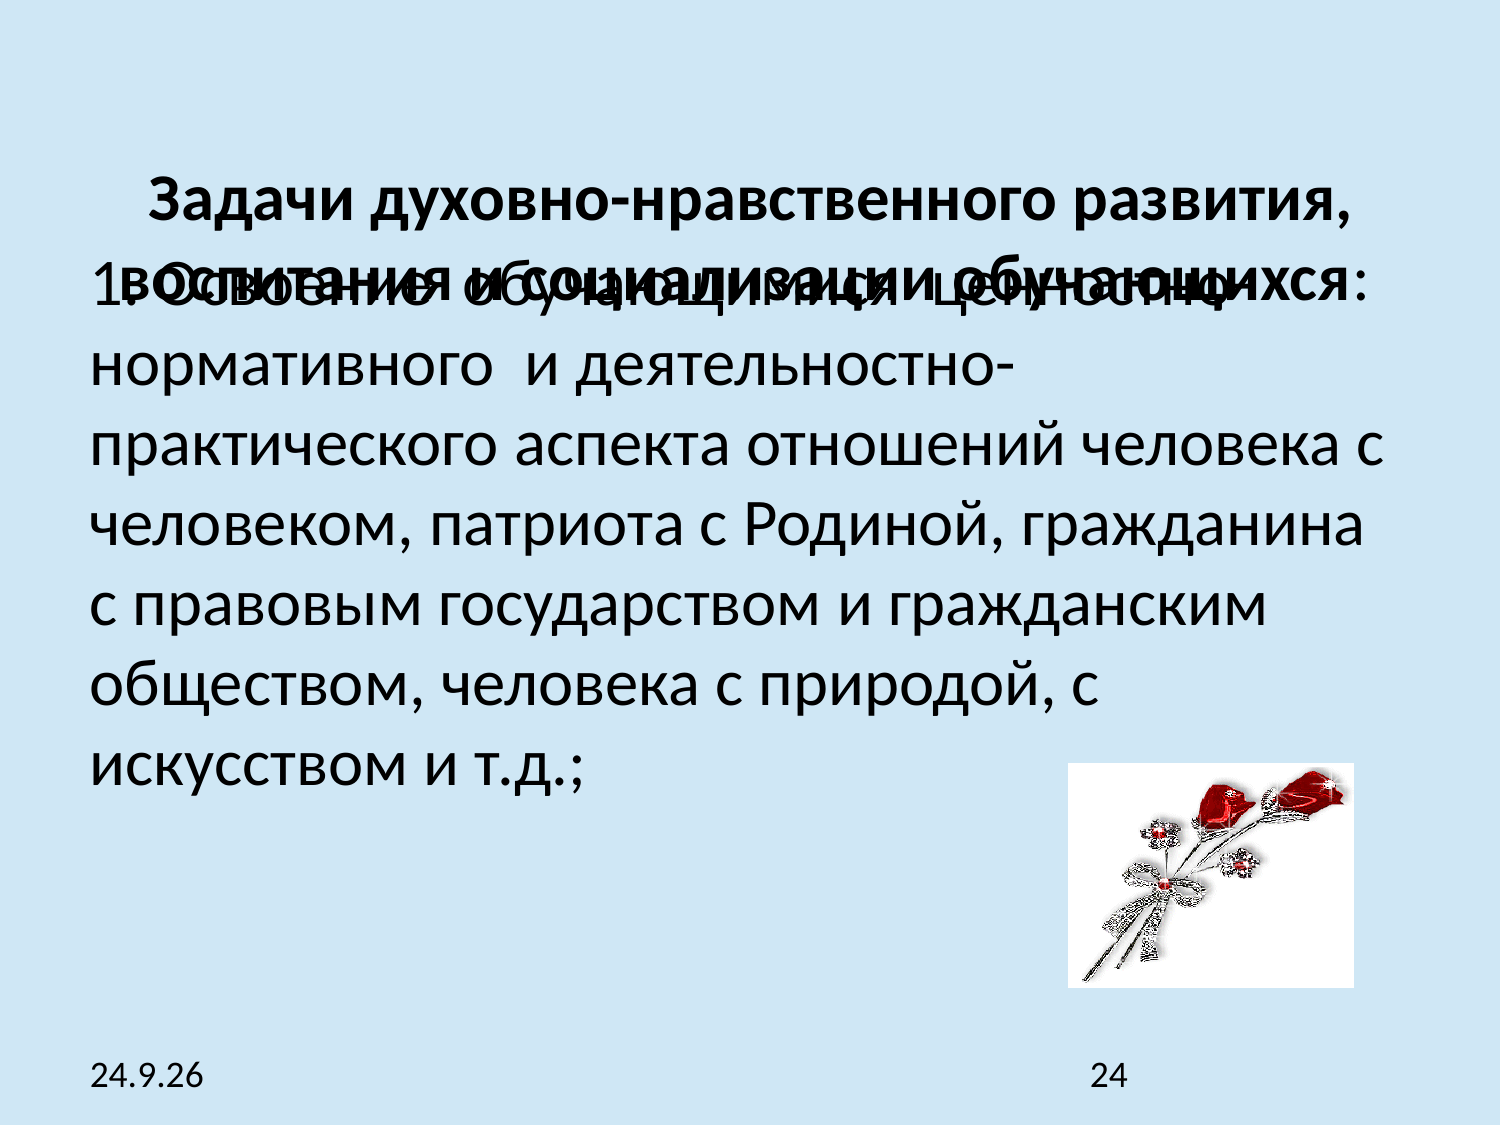

# Задачи духовно-нравственного развития, воспитания и социализации обучающихся:
1. Освоение обучающимися ценностно-нормативного и деятельностно-практического аспекта отношений человека с человеком, патриота с Родиной, гражданина с правовым государством и гражданским обществом, человека с природой, с искусством и т.д.;